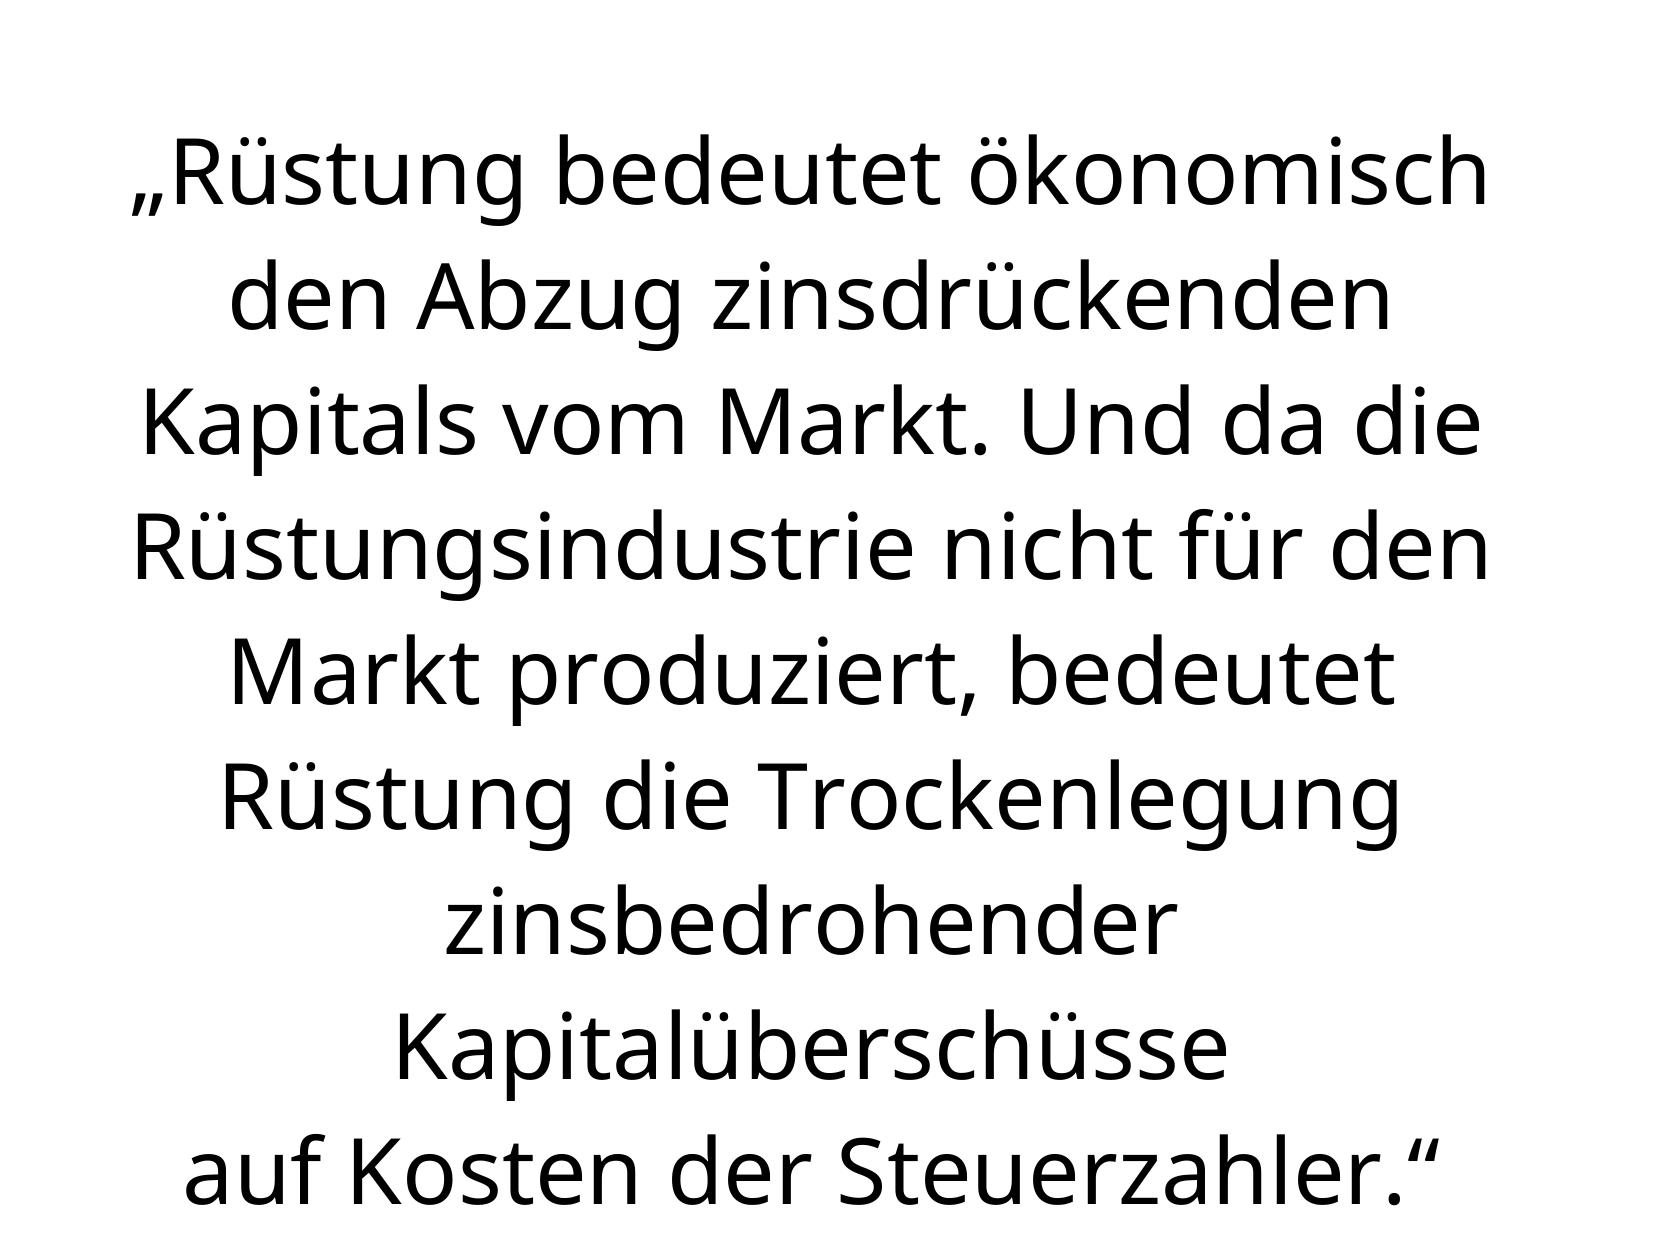

„Rüstung bedeutet ökonomisch den Abzug zinsdrückenden Kapitals vom Markt. Und da die Rüstungsindustrie nicht für den Markt produziert, bedeutet Rüstung die Trockenlegung zinsbedrohender Kapitalüberschüsse
auf Kosten der Steuerzahler.“
Hans Fabricius, »Telos«, Dezember 1966